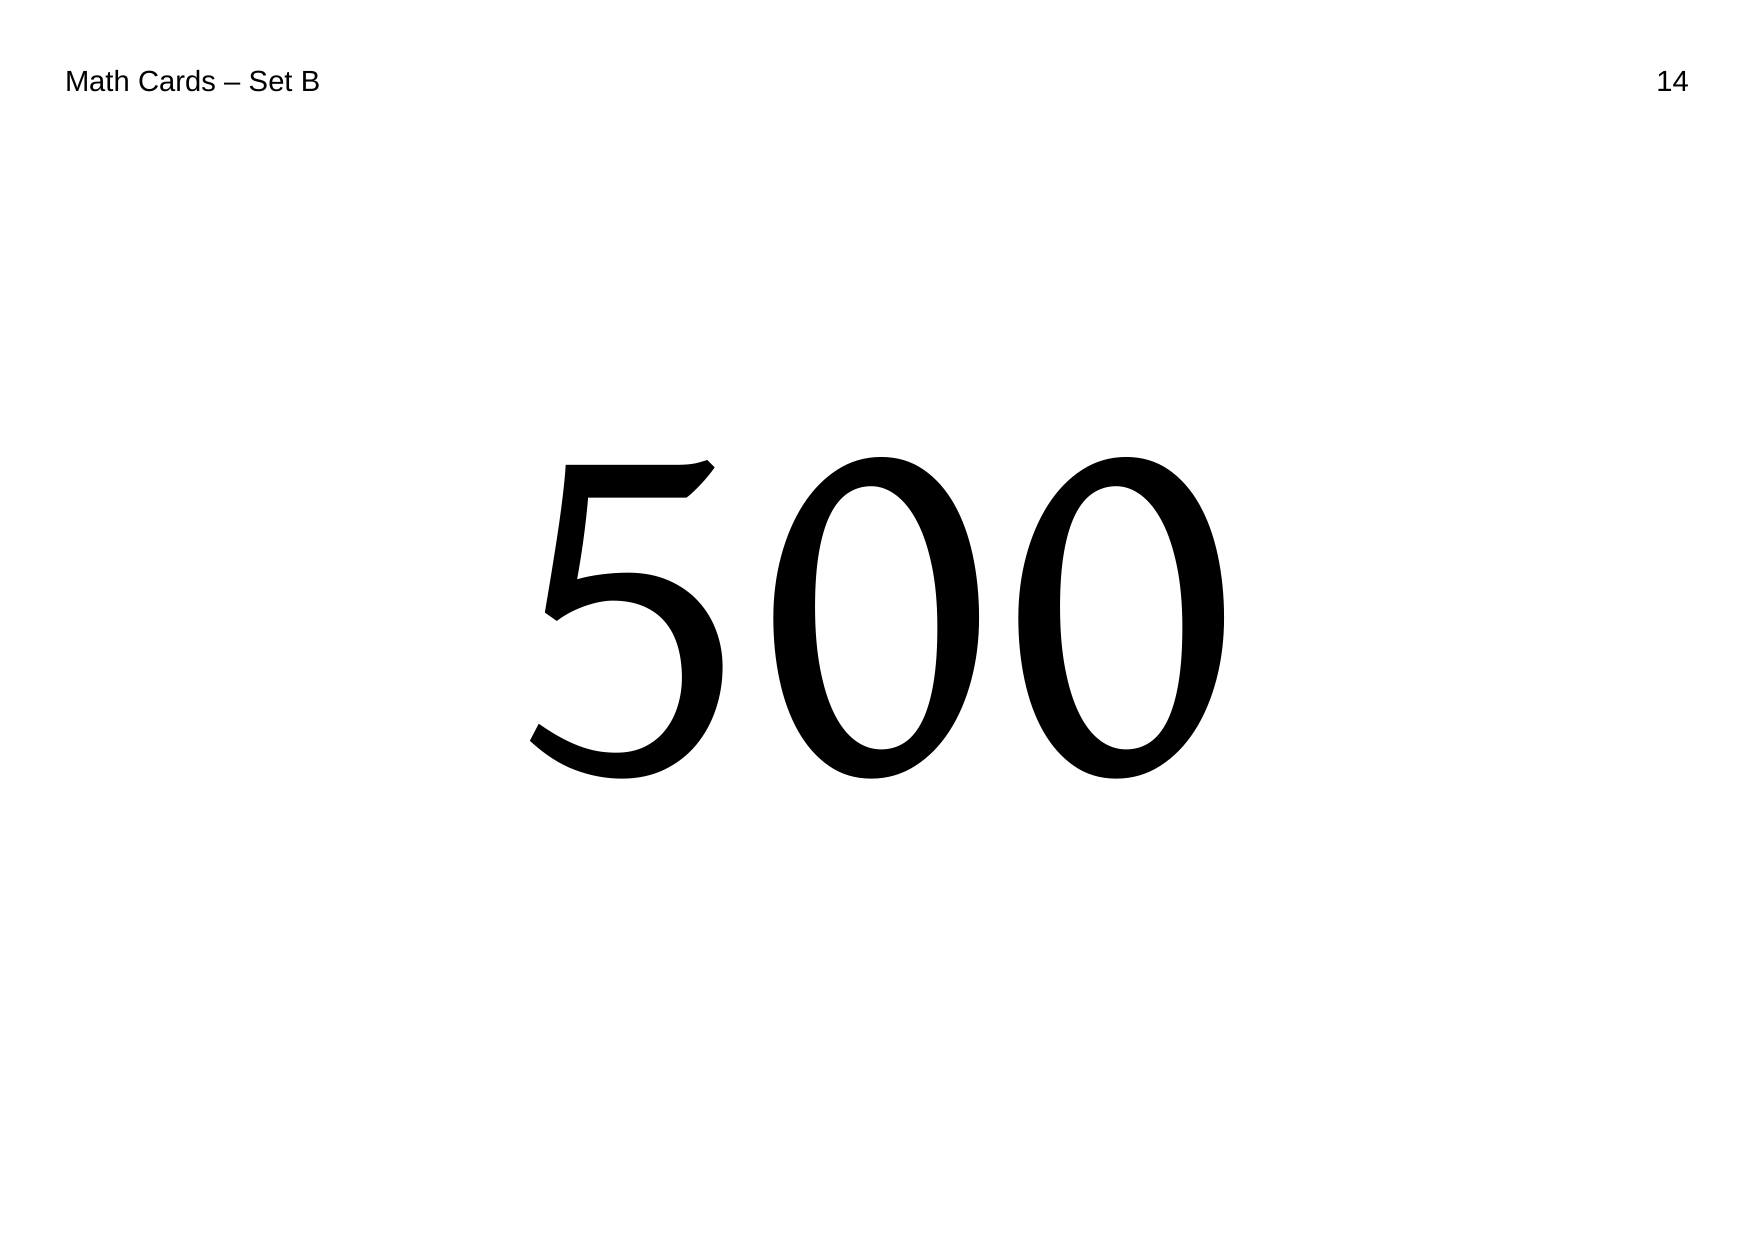

Math Cards – Set B
14
500